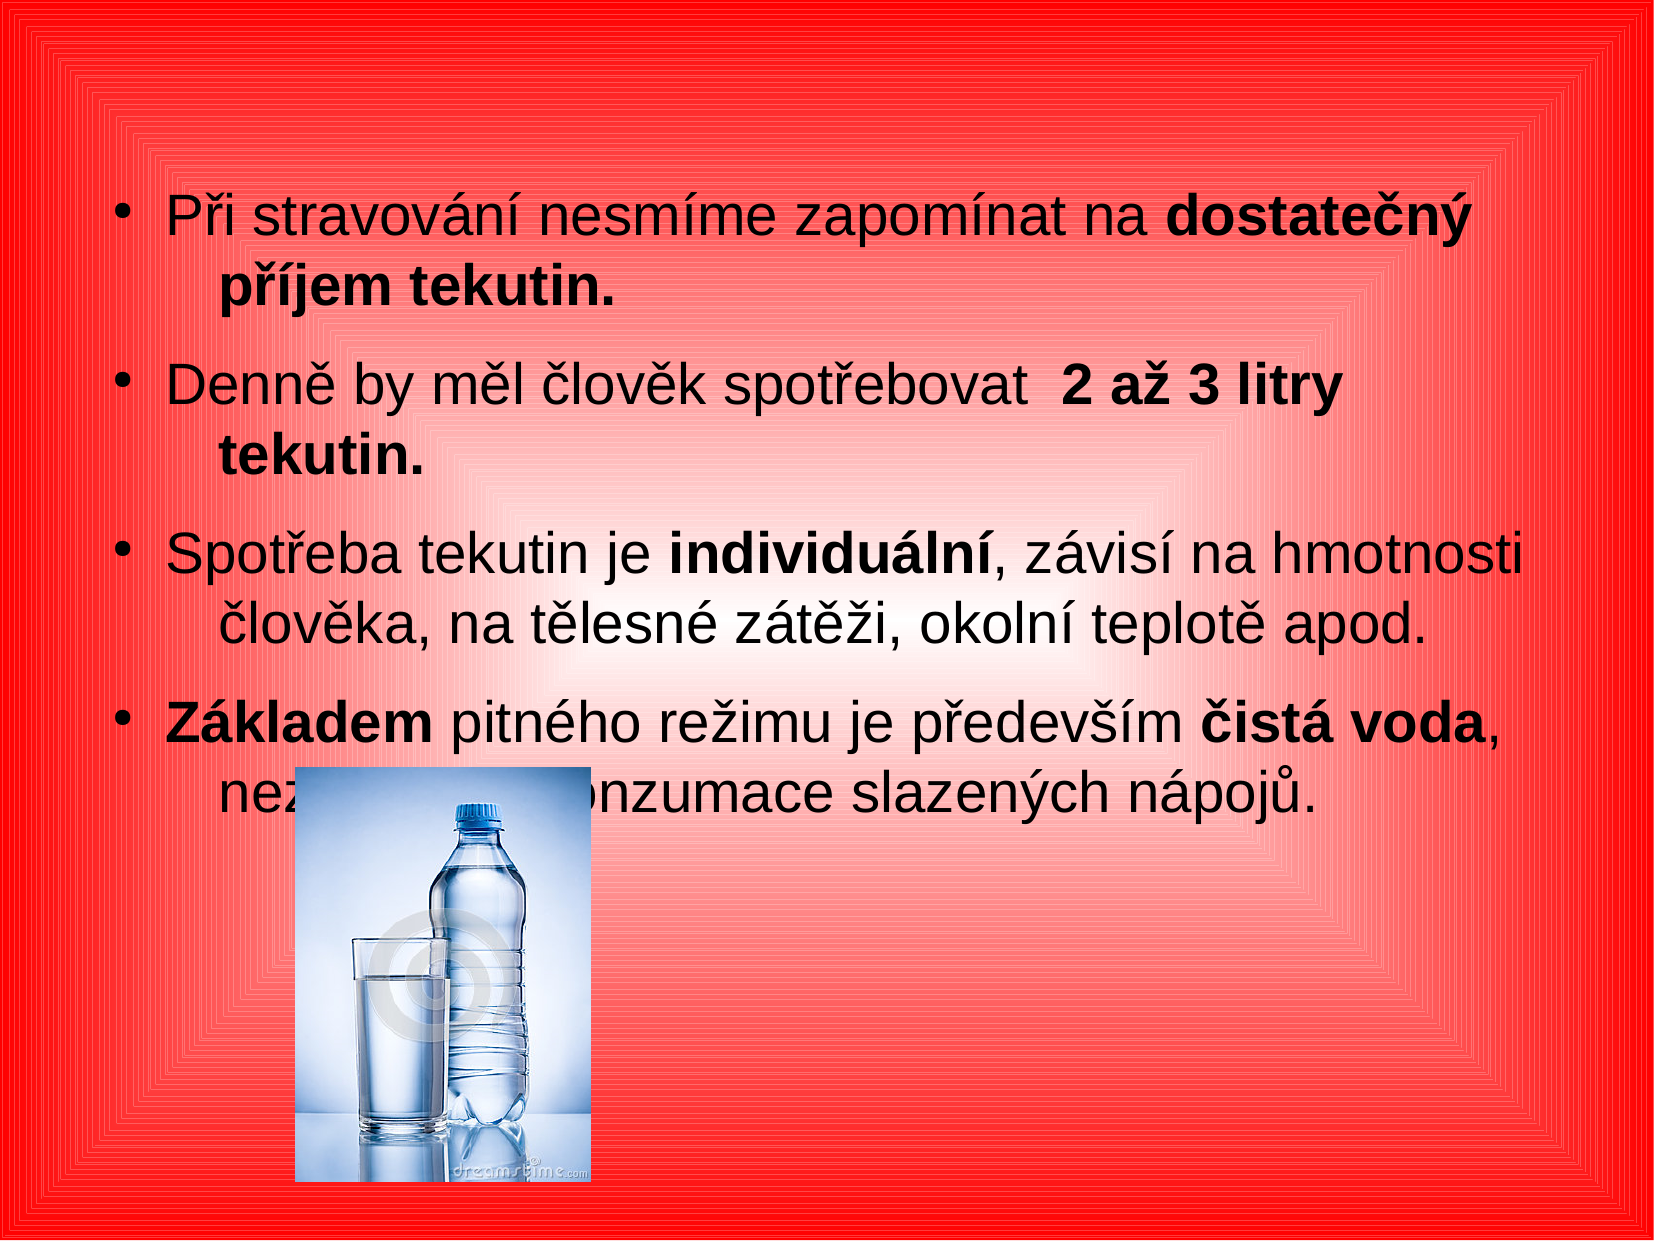

# Při stravování nesmíme zapomínat na dostatečný příjem tekutin.
Denně by měl člověk spotřebovat 2 až 3 litry tekutin.
Spotřeba tekutin je individuální, závisí na hmotnosti člověka, na tělesné zátěži, okolní teplotě apod.
Základem pitného režimu je především čistá voda, nezdravá je konzumace slazených nápojů.